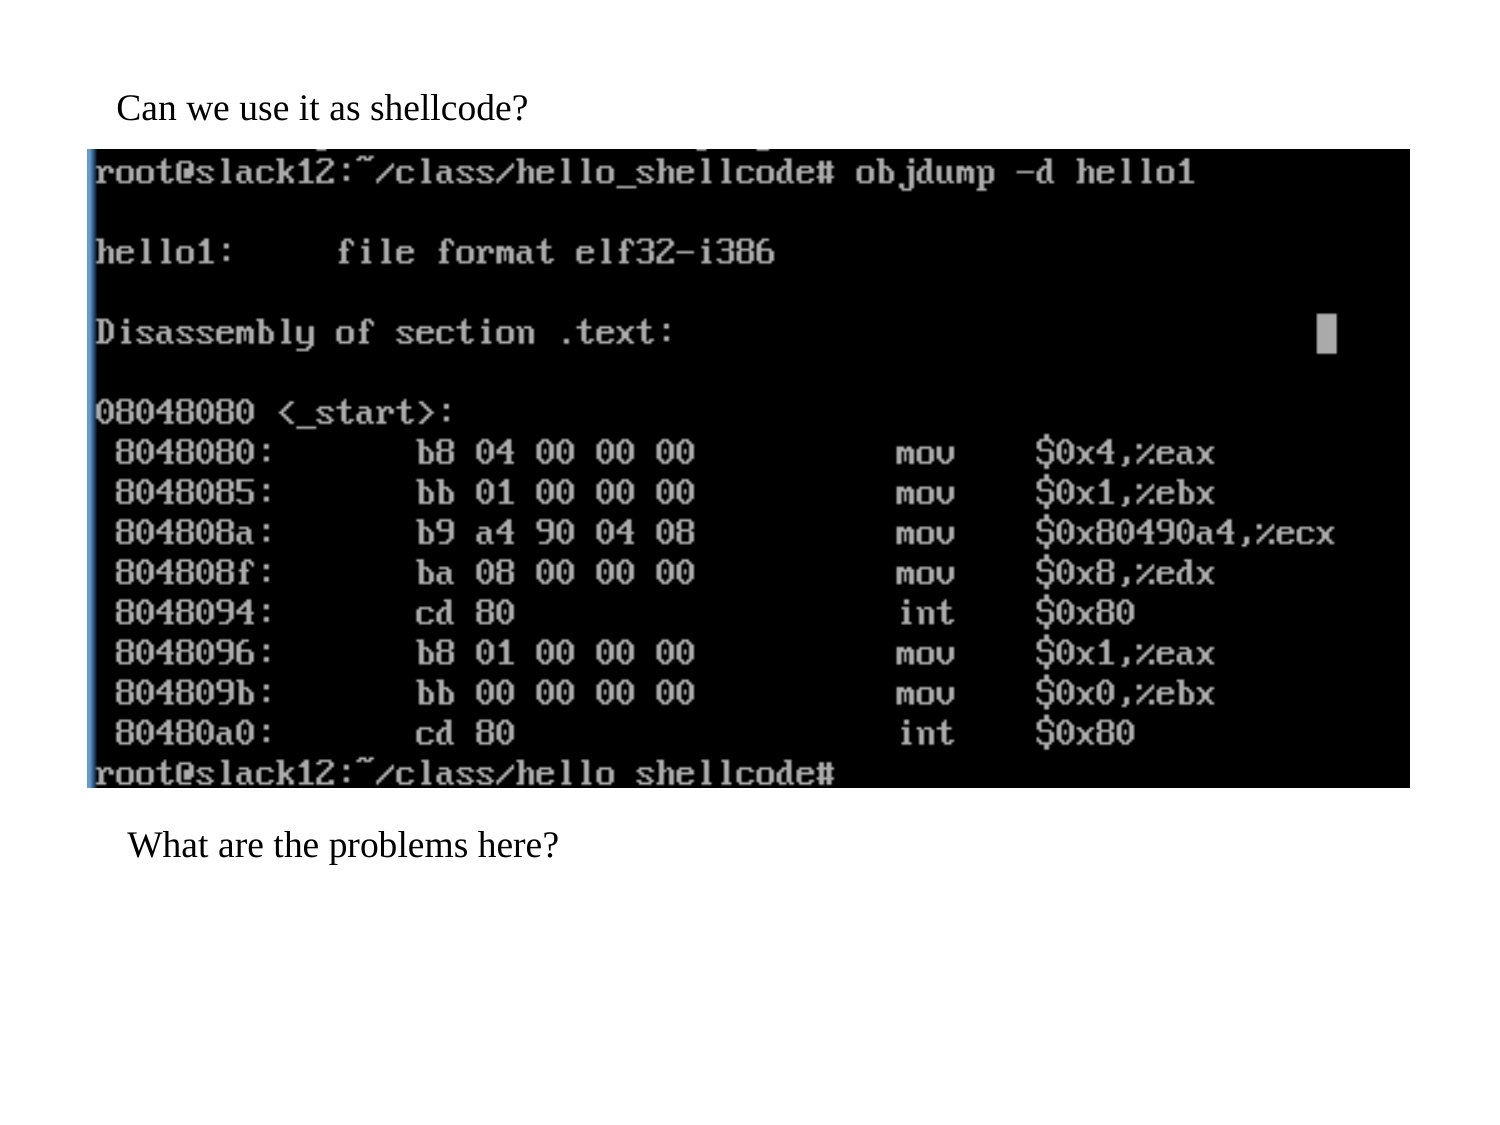

Can we use it as shellcode?
What are the problems here?